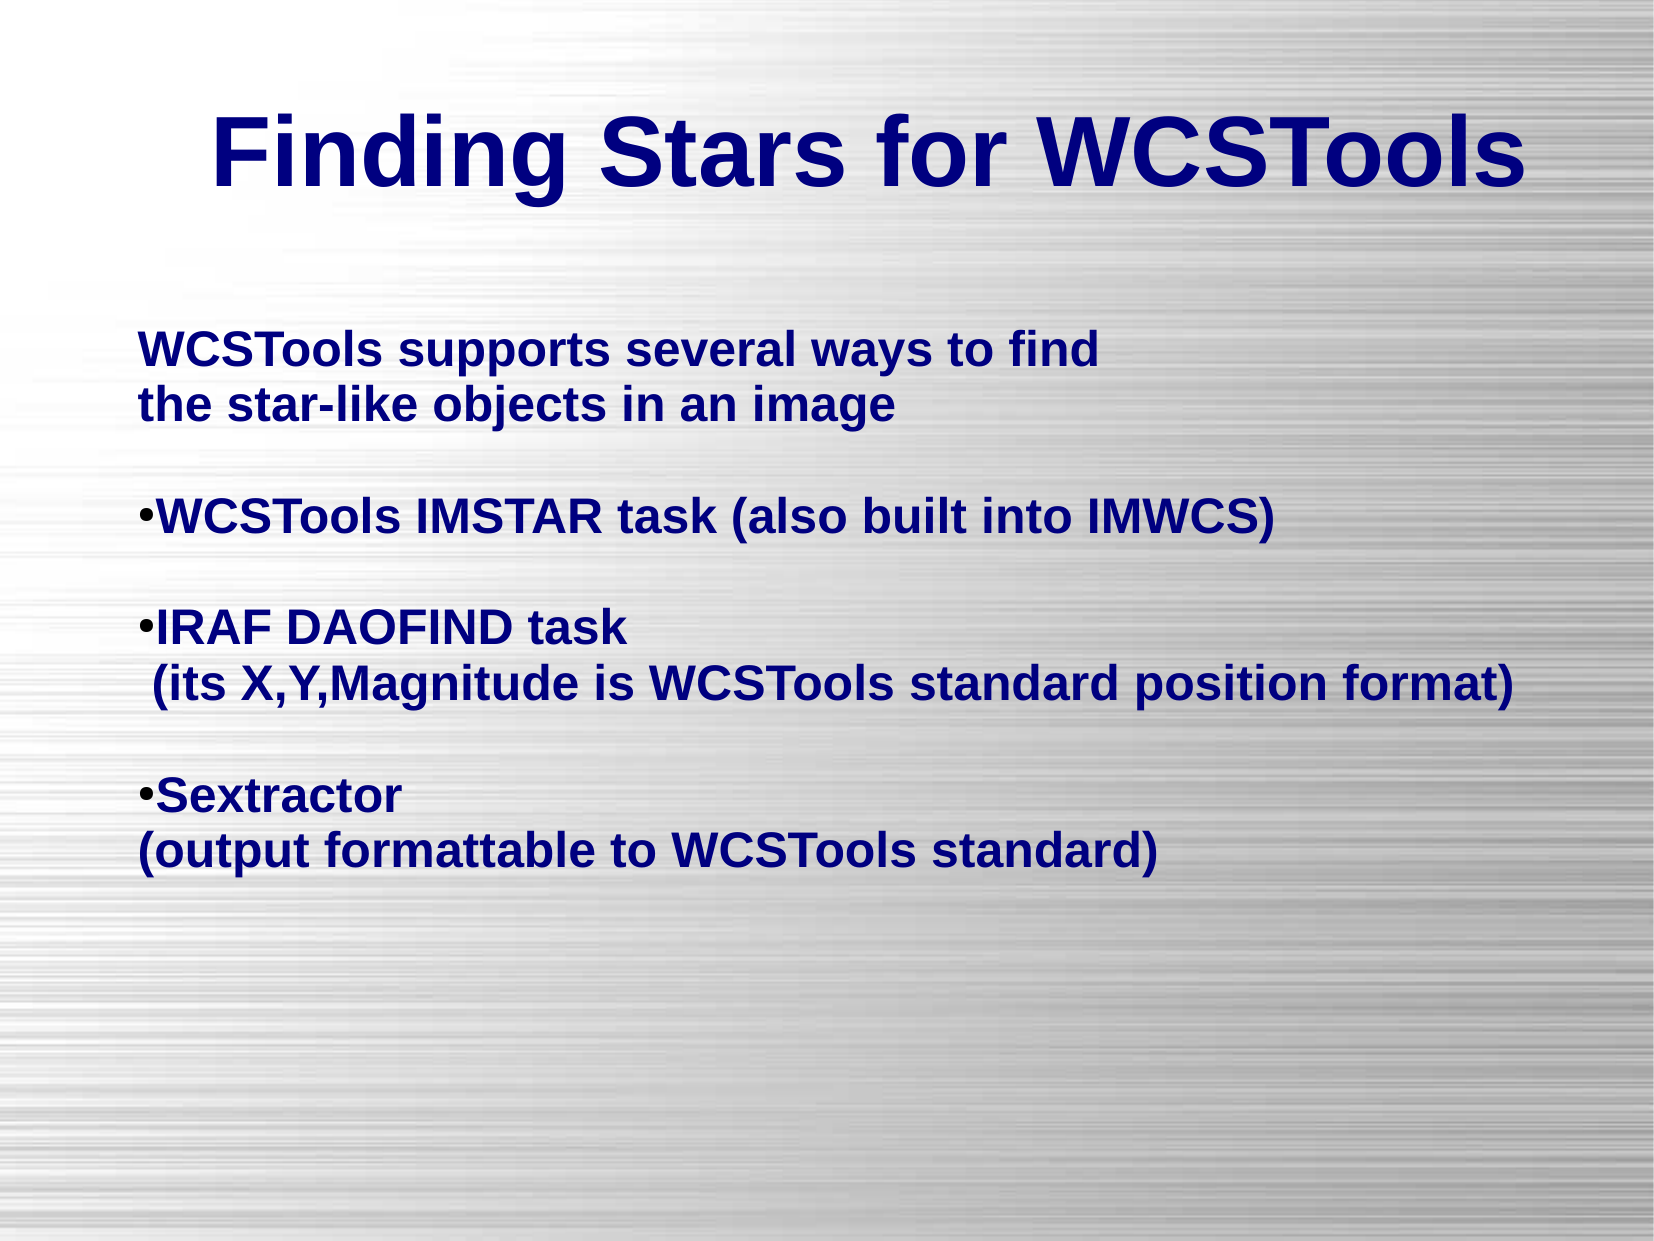

Finding Stars for WCSTools
WCSTools supports several ways to find
the star-like objects in an image
WCSTools IMSTAR task (also built into IMWCS)
IRAF DAOFIND task
 (its X,Y,Magnitude is WCSTools standard position format)
Sextractor
(output formattable to WCSTools standard)